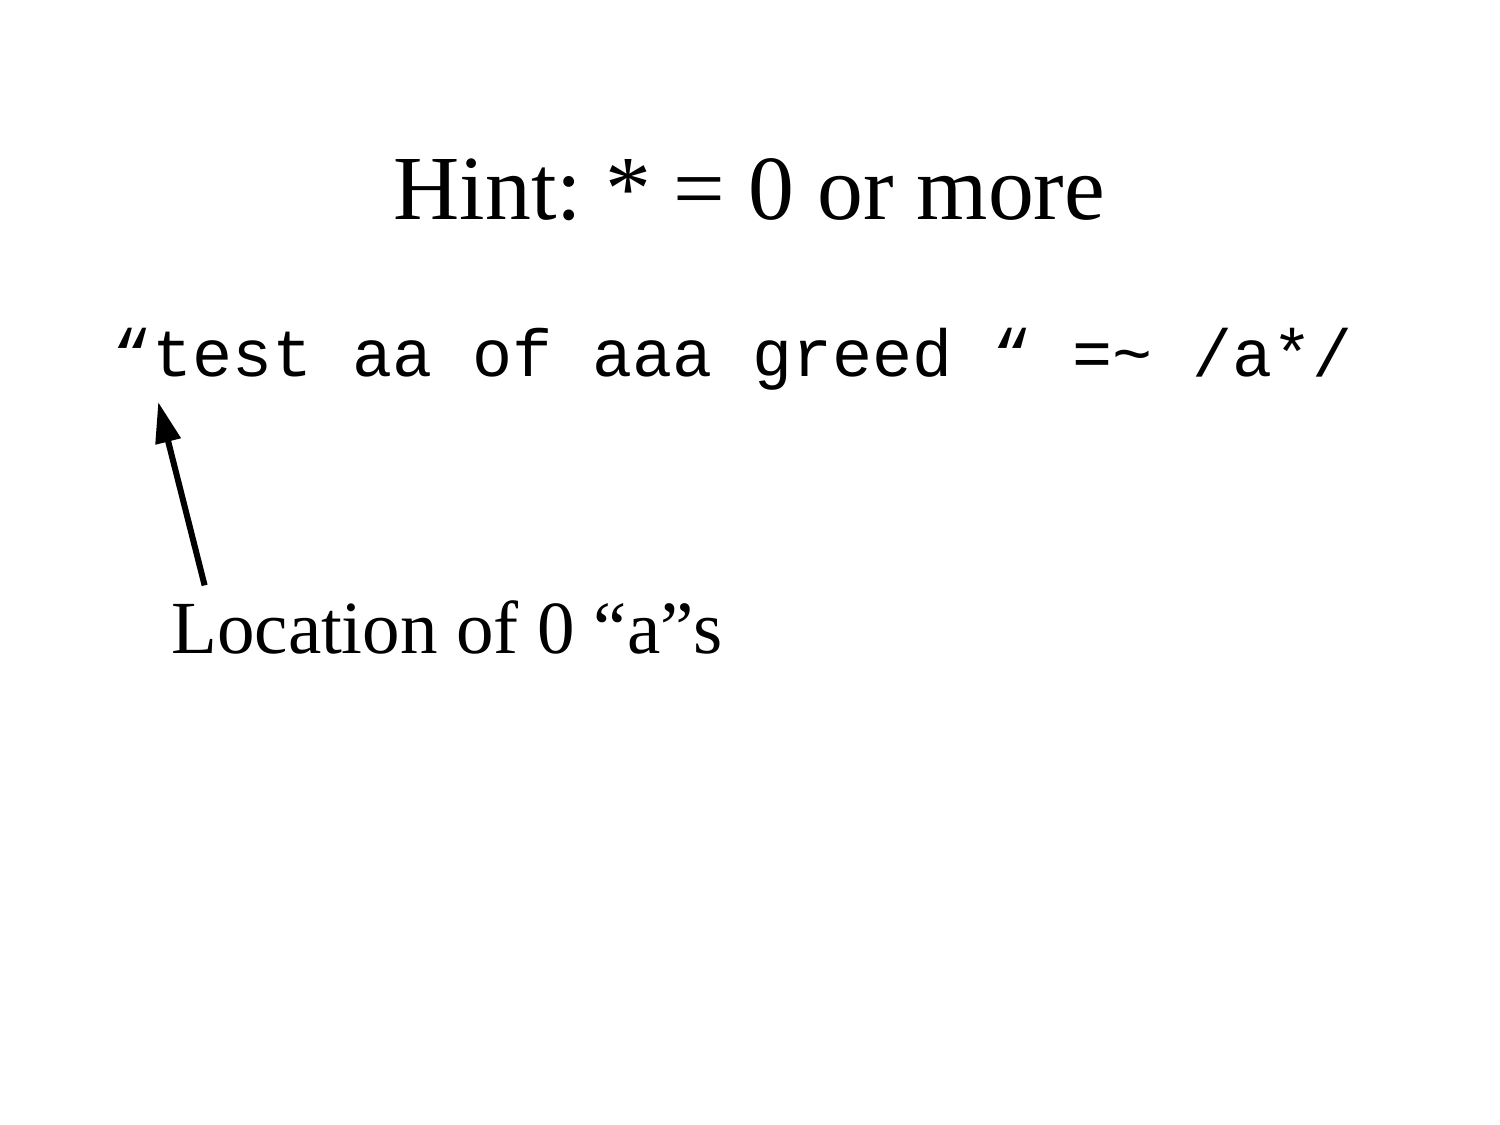

# Hint: * = 0 or more
“test aa of aaa greed “ =~ /a*/
Location of 0 “a”s